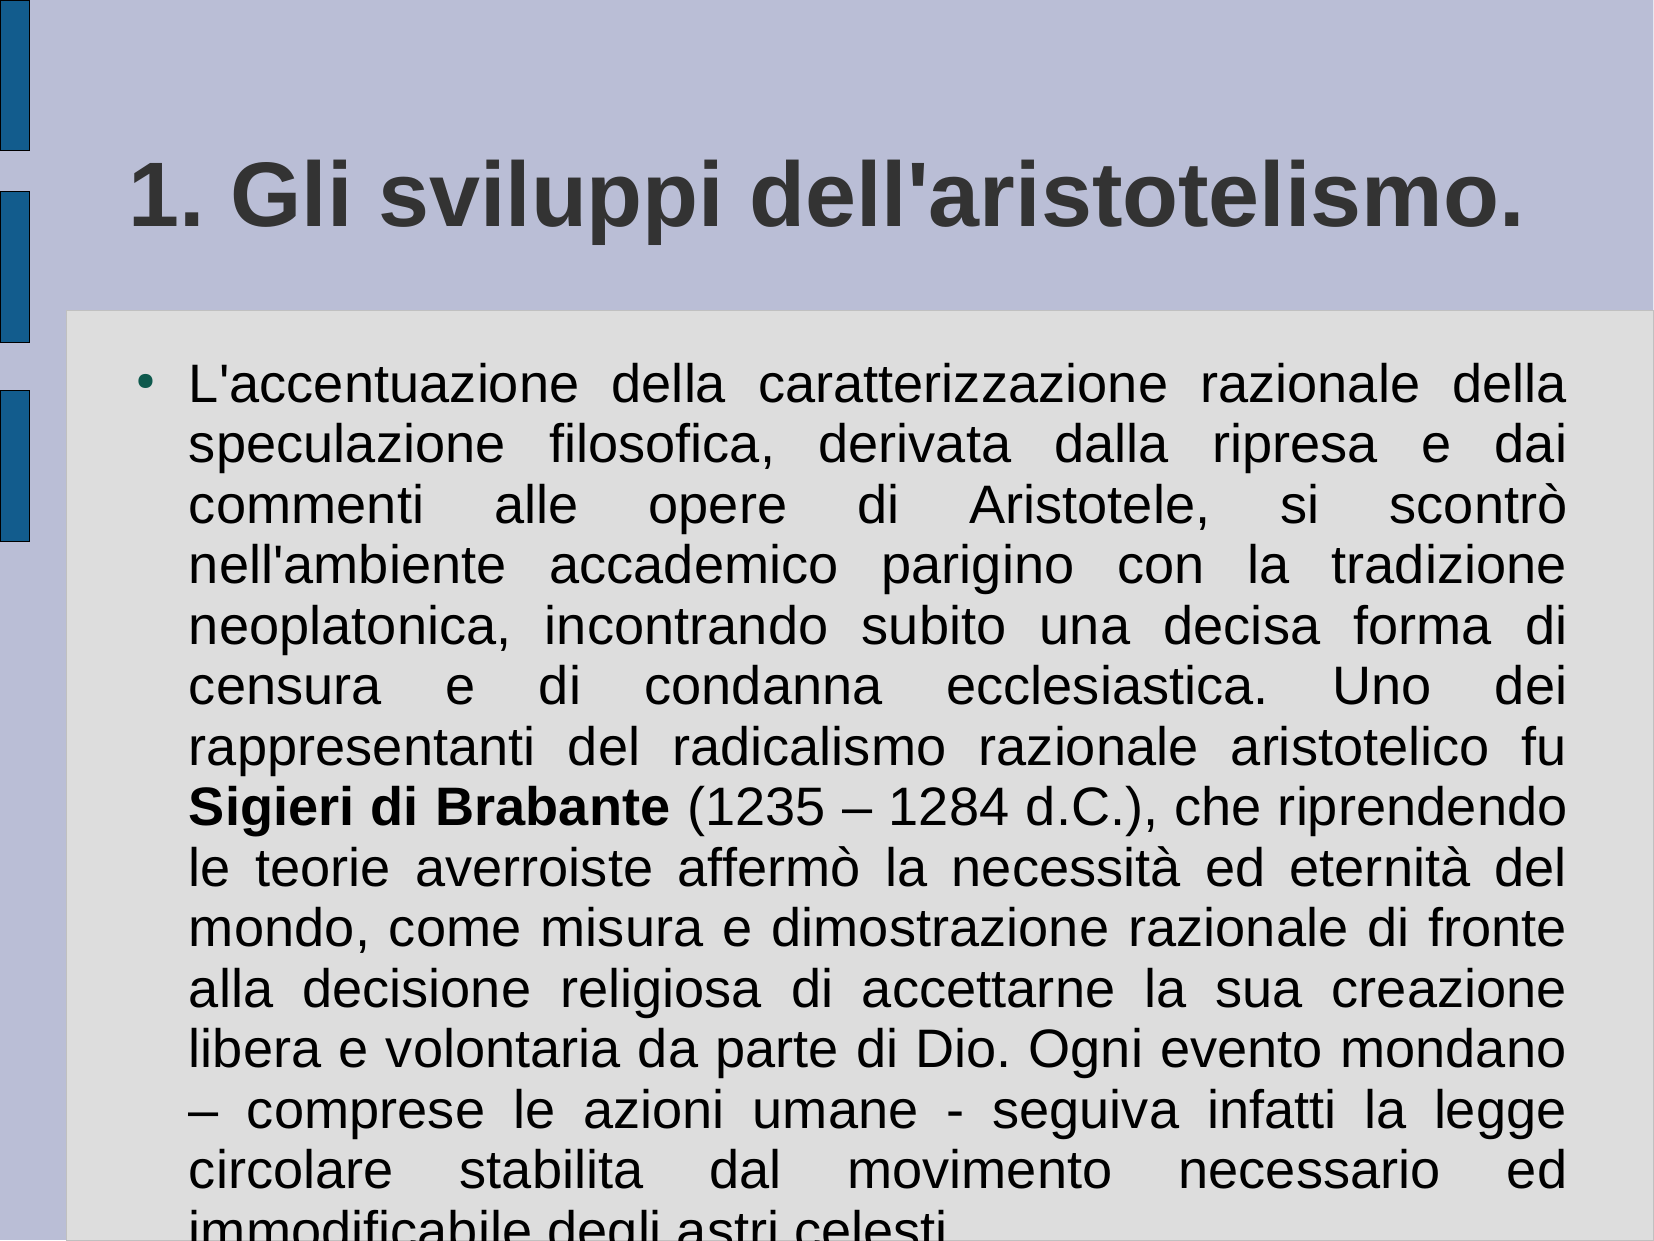

# 1. Gli sviluppi dell'aristotelismo.
L'accentuazione della caratterizzazione razionale della speculazione filosofica, derivata dalla ripresa e dai commenti alle opere di Aristotele, si scontrò nell'ambiente accademico parigino con la tradizione neoplatonica, incontrando subito una decisa forma di censura e di condanna ecclesiastica. Uno dei rappresentanti del radicalismo razionale aristotelico fu Sigieri di Brabante (1235 – 1284 d.C.), che riprendendo le teorie averroiste affermò la necessità ed eternità del mondo, come misura e dimostrazione razionale di fronte alla decisione religiosa di accettarne la sua creazione libera e volontaria da parte di Dio. Ogni evento mondano – comprese le azioni umane - seguiva infatti la legge circolare stabilita dal movimento necessario ed immodificabile degli astri celesti.